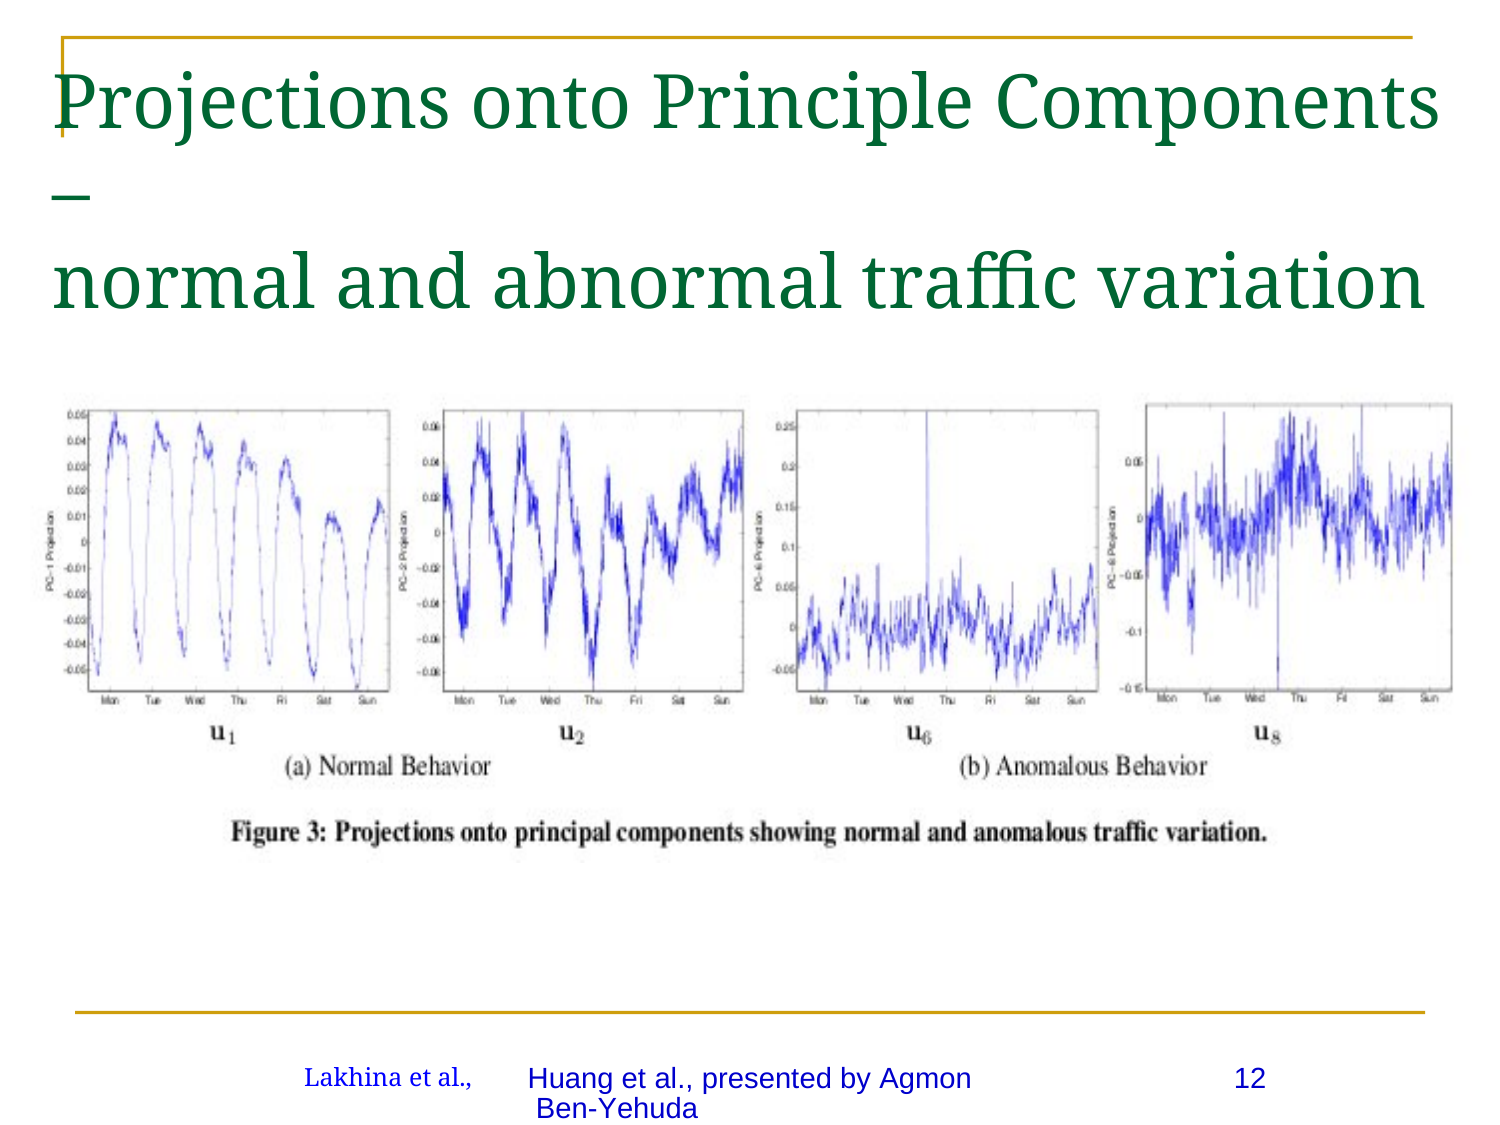

# Projections onto Principle Components – normal and abnormal traffic variation
Huang et al., presented by Agmon Ben-Yehuda
12
Lakhina et al.,